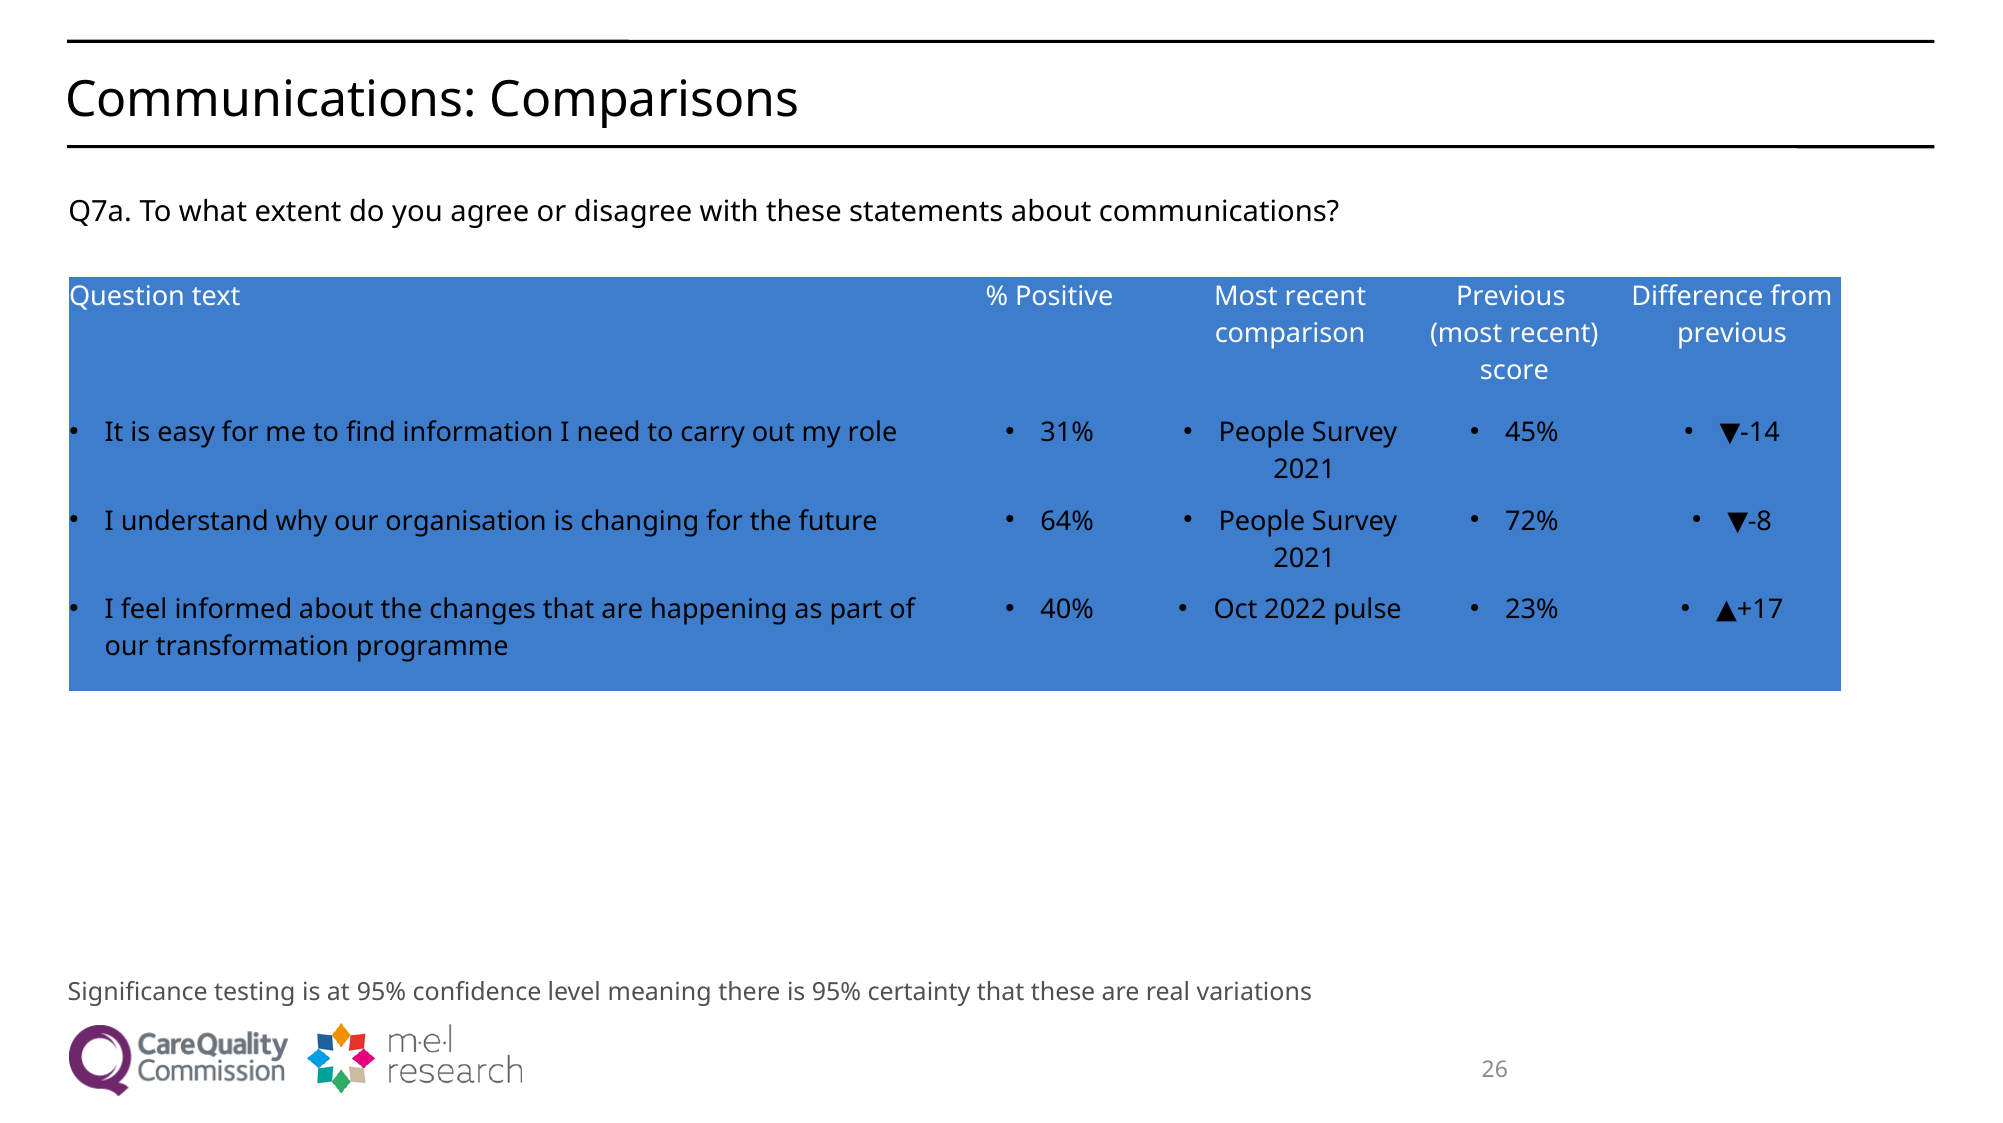

# Communications: Comparisons
Q7a. To what extent do you agree or disagree with these statements about communications?
| Question text | % Positive | | Most recent comparison | Previous (most recent) score | Difference from previous |
| --- | --- | --- | --- | --- | --- |
| It is easy for me to find information I need to carry out my role | 31% | | People Survey 2021 | 45% | ▼-14 |
| I understand why our organisation is changing for the future | 64% | | People Survey 2021 | 72% | ▼-8 |
| I feel informed about the changes that are happening as part of our transformation programme | 40% | | Oct 2022 pulse | 23% | ▲+17 |
Significance testing is at 95% confidence level meaning there is 95% certainty that these are real variations
24